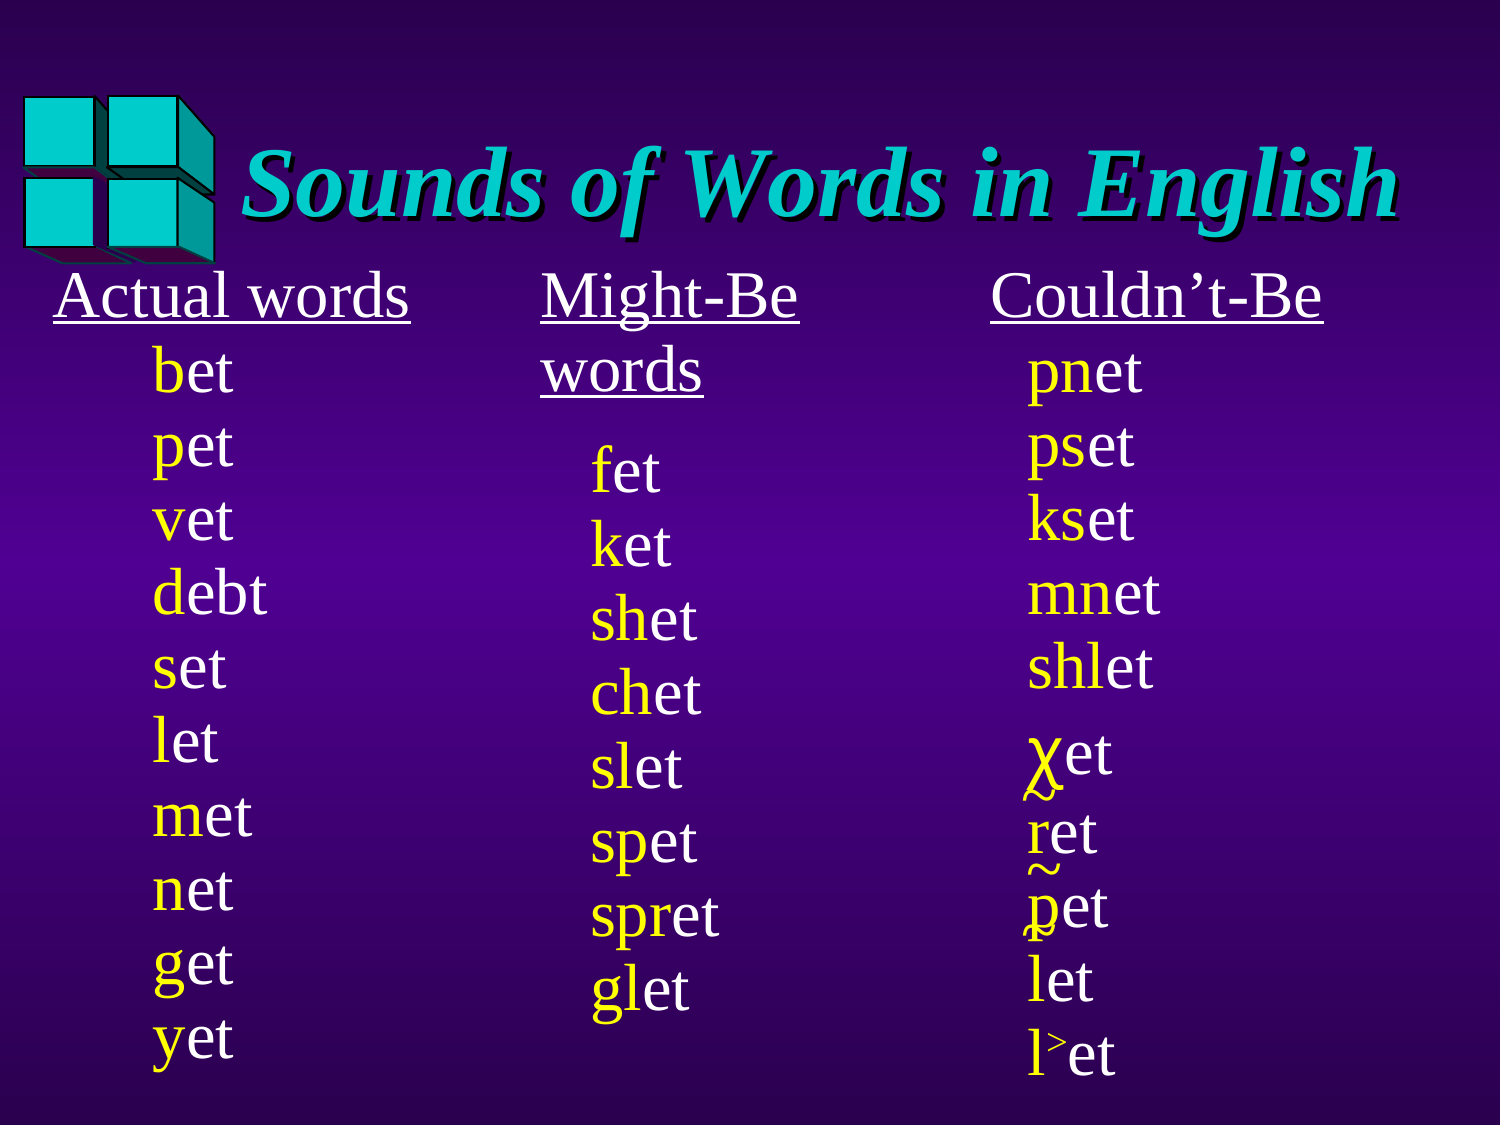

# Sounds of Words in English
Actual words
Might-Be
words
fet ket shet chet slet spet spret glet
Couldn’t-Be
bet pet vet debt set let met net get yet
pnet pset kset mnet shlet χet ret pet let l>et
~
~
~